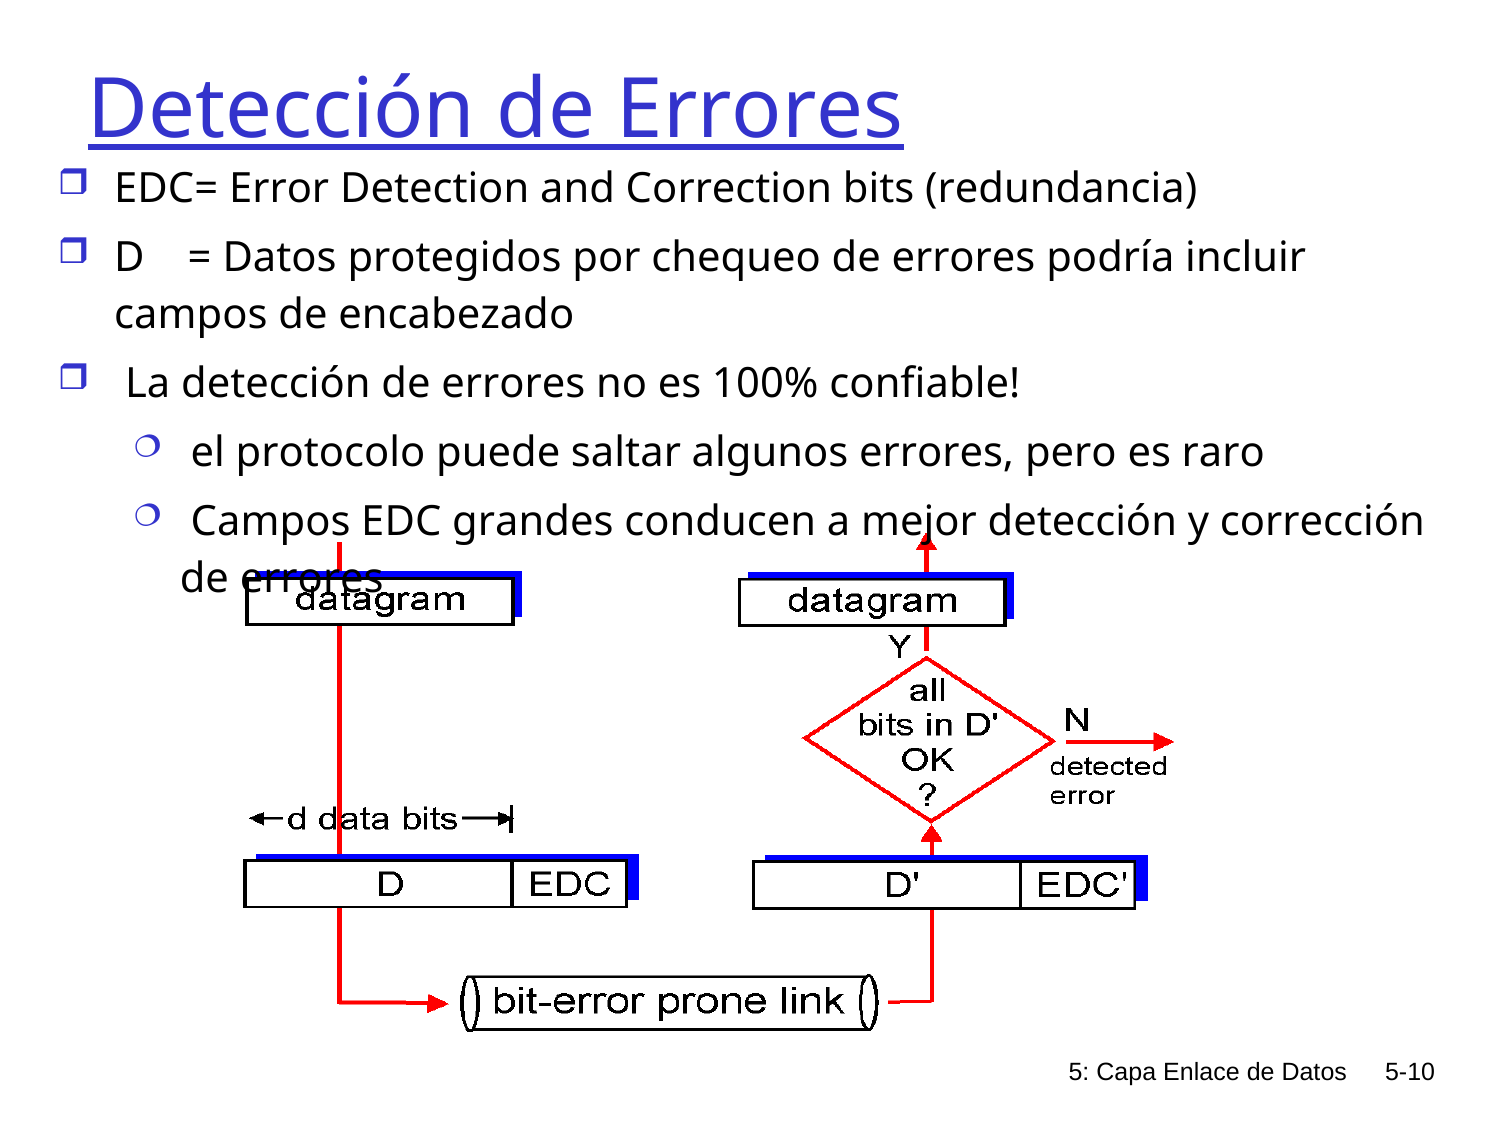

# Detección de Errores
EDC= Error Detection and Correction bits (redundancia)
D = Datos protegidos por chequeo de errores podría incluir campos de encabezado
 La detección de errores no es 100% confiable!
 el protocolo puede saltar algunos errores, pero es raro
 Campos EDC grandes conducen a mejor detección y corrección de errores
10